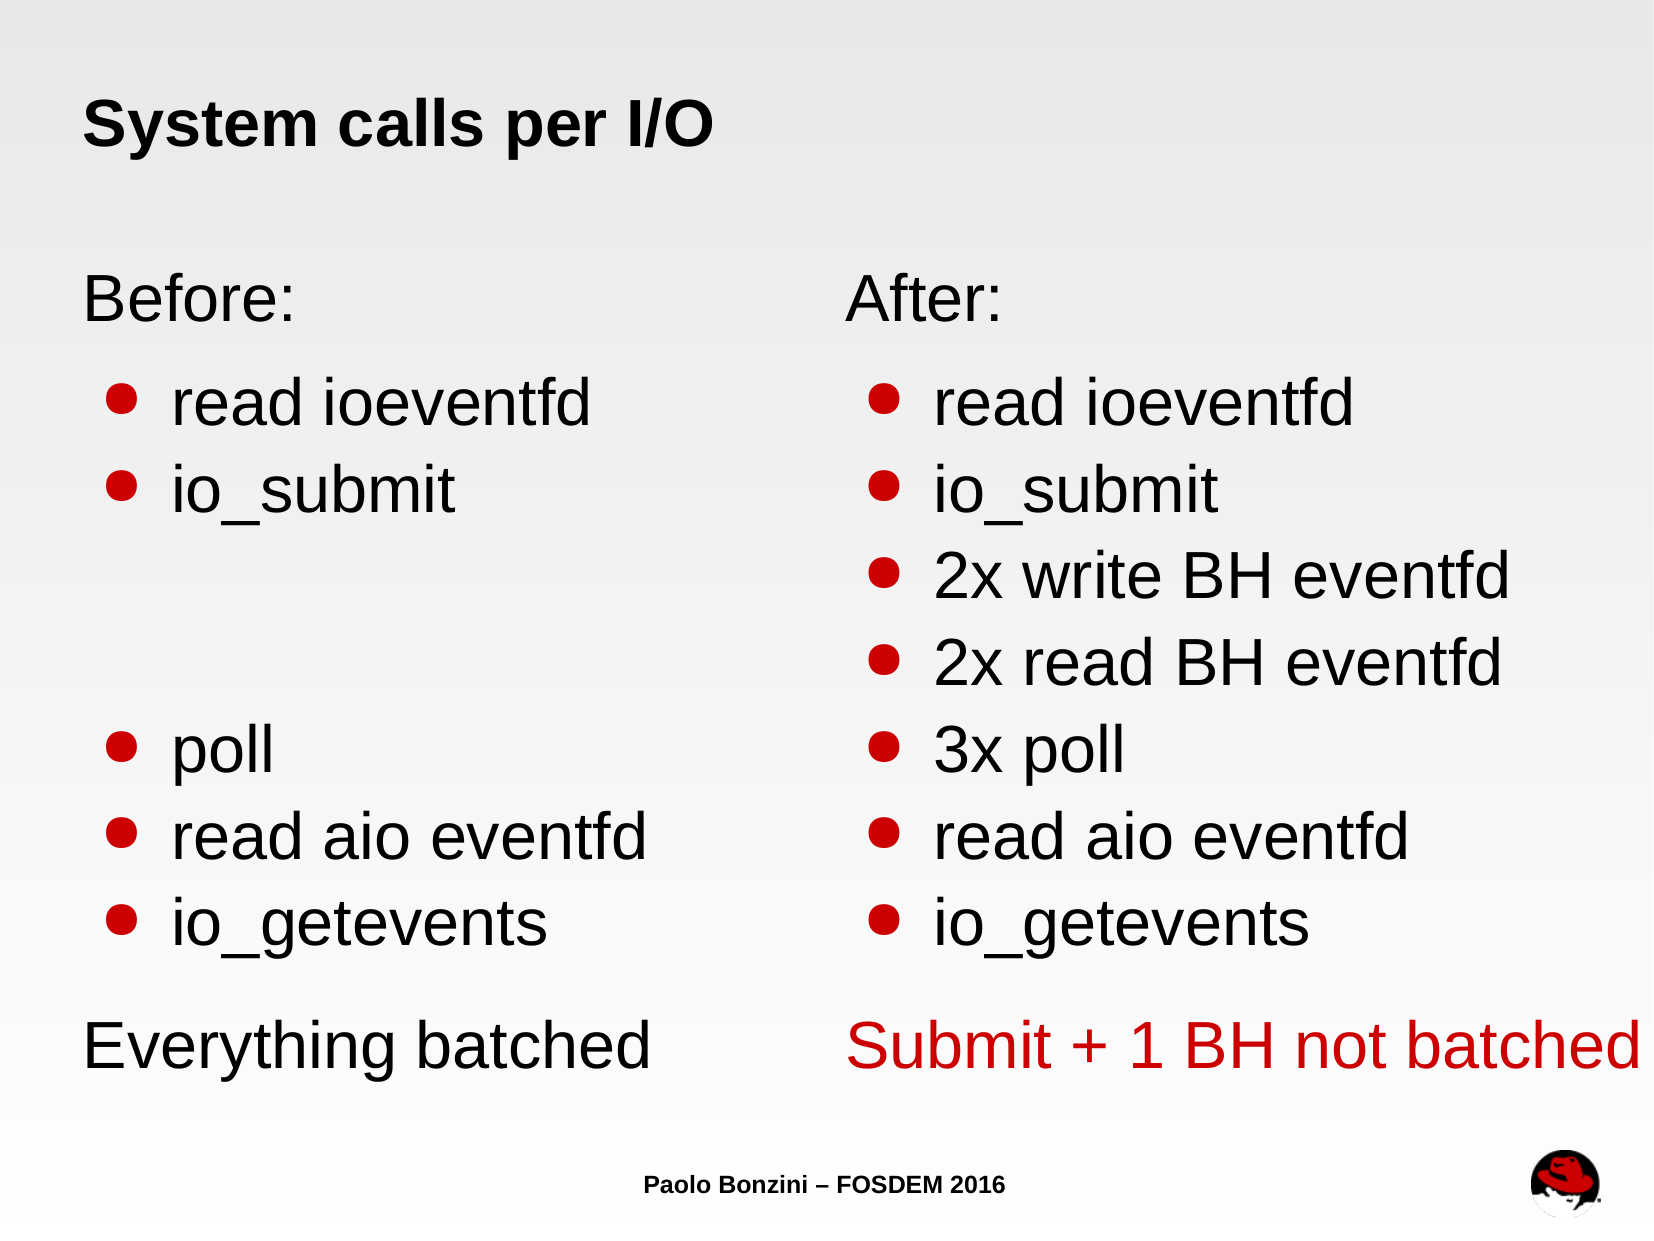

# System calls per I/O
Before:
read ioeventfd
io_submit
poll
read aio eventfd
io_getevents
Everything batched
After:
read ioeventfd
io_submit
2x write BH eventfd
2x read BH eventfd
3x poll
read aio eventfd
io_getevents
Submit + 1 BH not batched